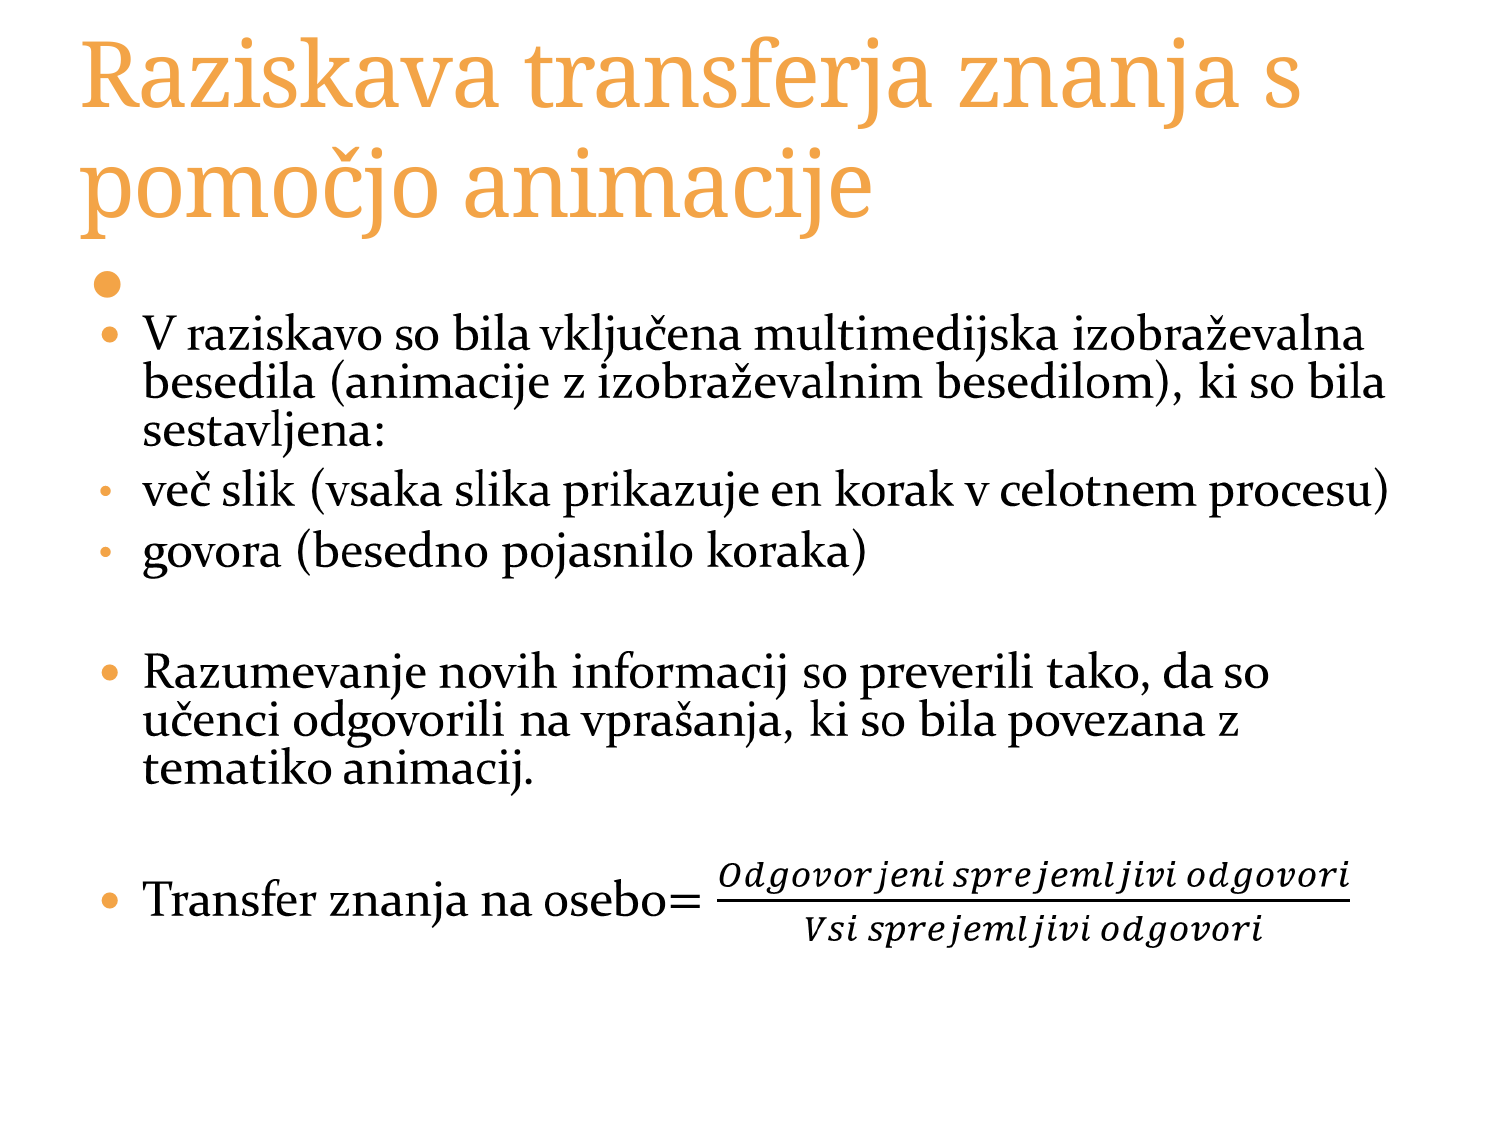

Raziskava transferja znanja s pomočjo animacije
#